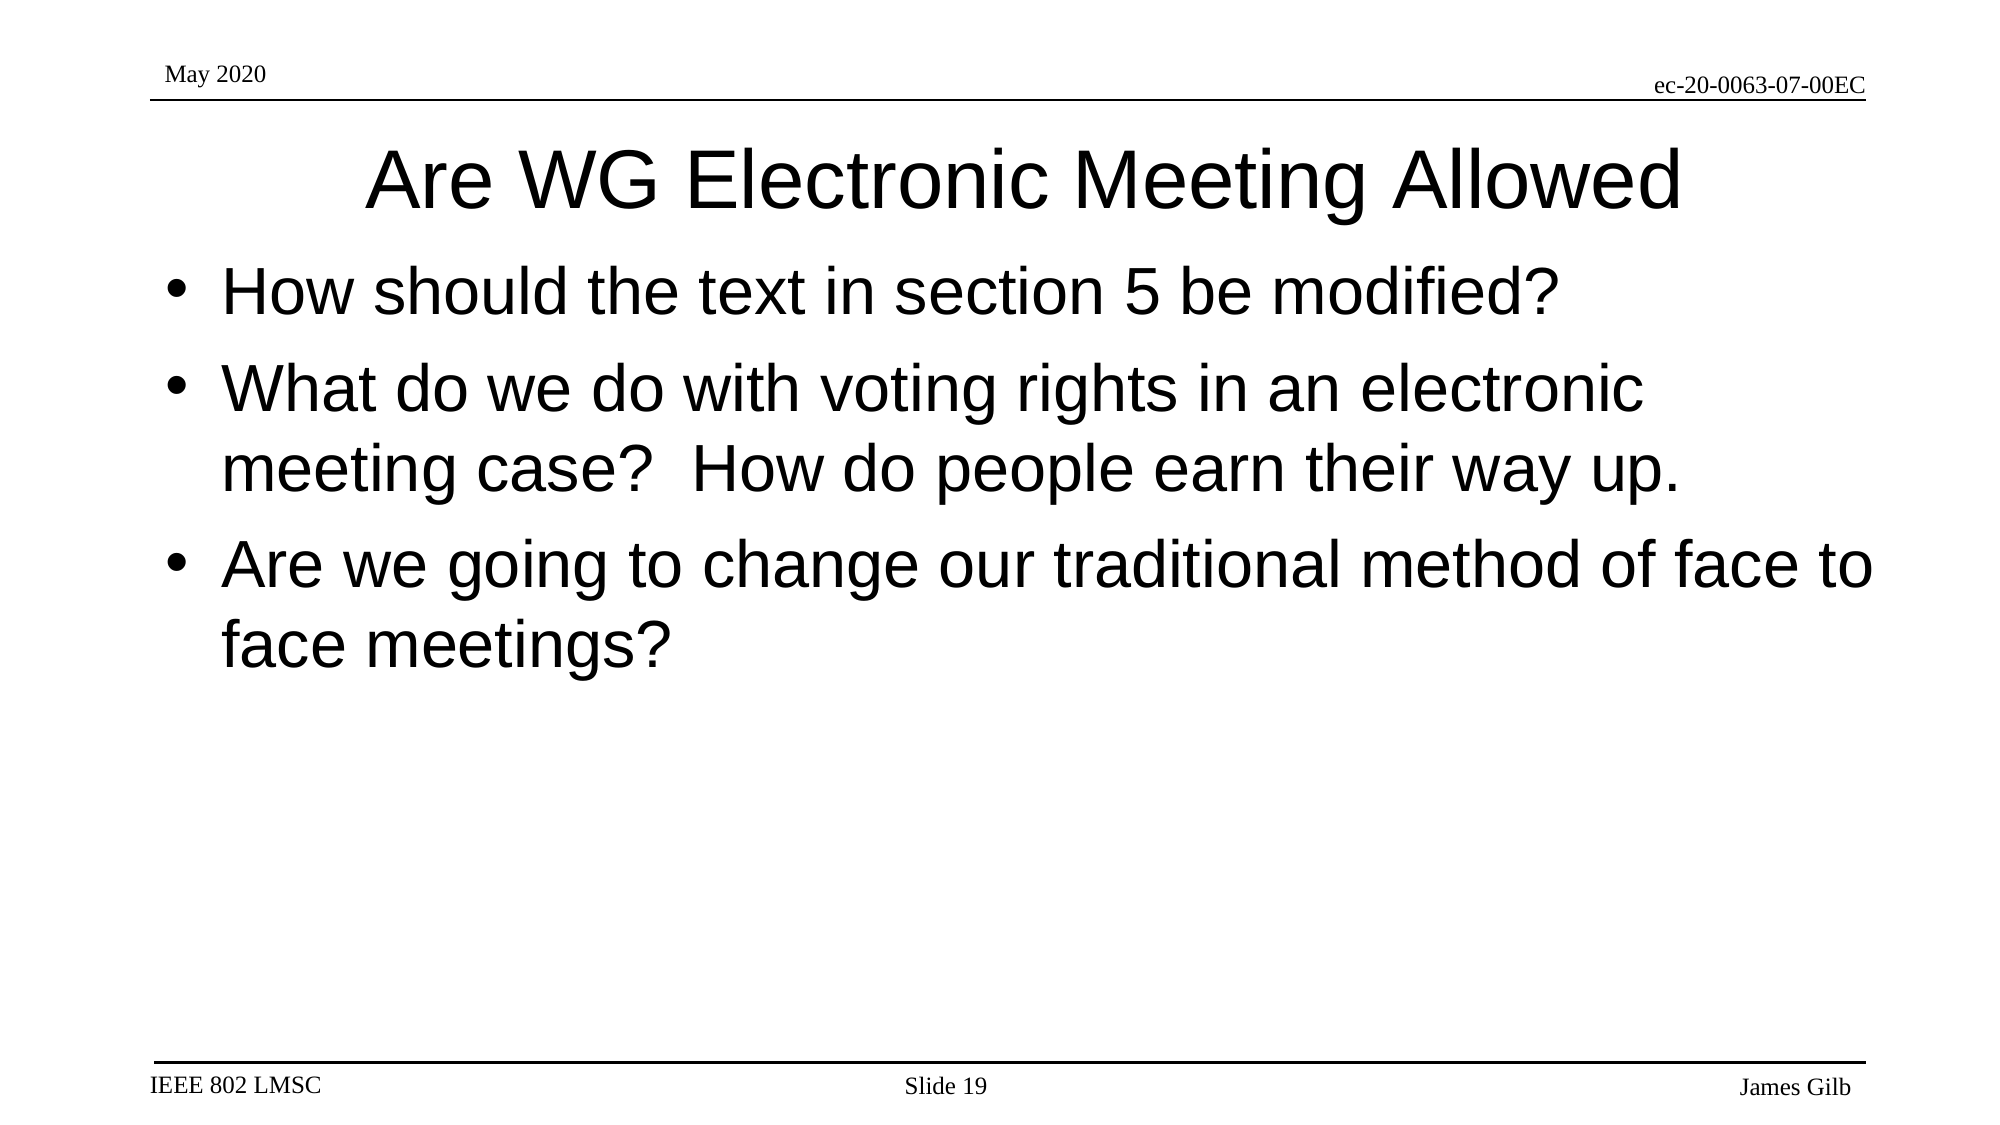

# Are WG Electronic Meeting Allowed
How should the text in section 5 be modified?
What do we do with voting rights in an electronic meeting case? How do people earn their way up.
Are we going to change our traditional method of face to face meetings?
19